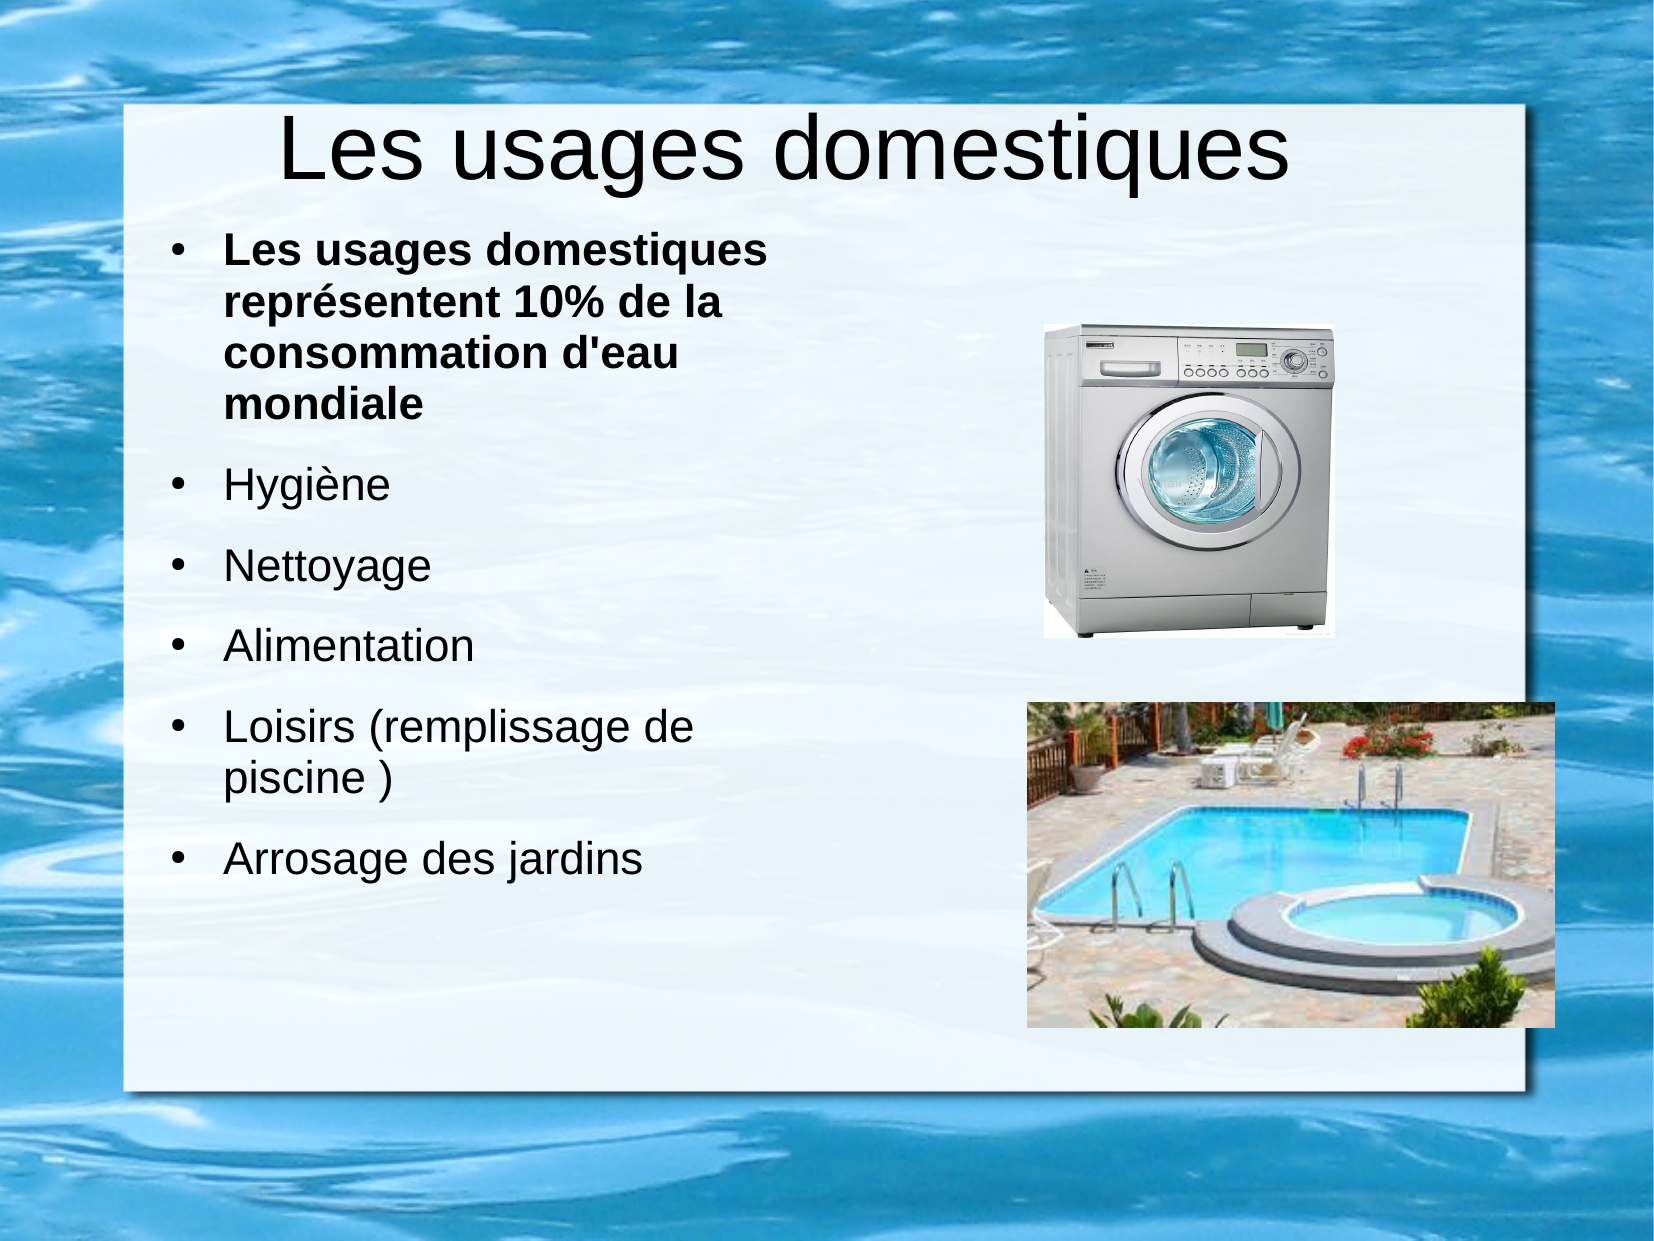

# Les usages domestiques
Les usages domestiques représentent 10% de la consommation d'eau mondiale
Hygiène
Nettoyage
Alimentation
Loisirs (remplissage de piscine )
Arrosage des jardins